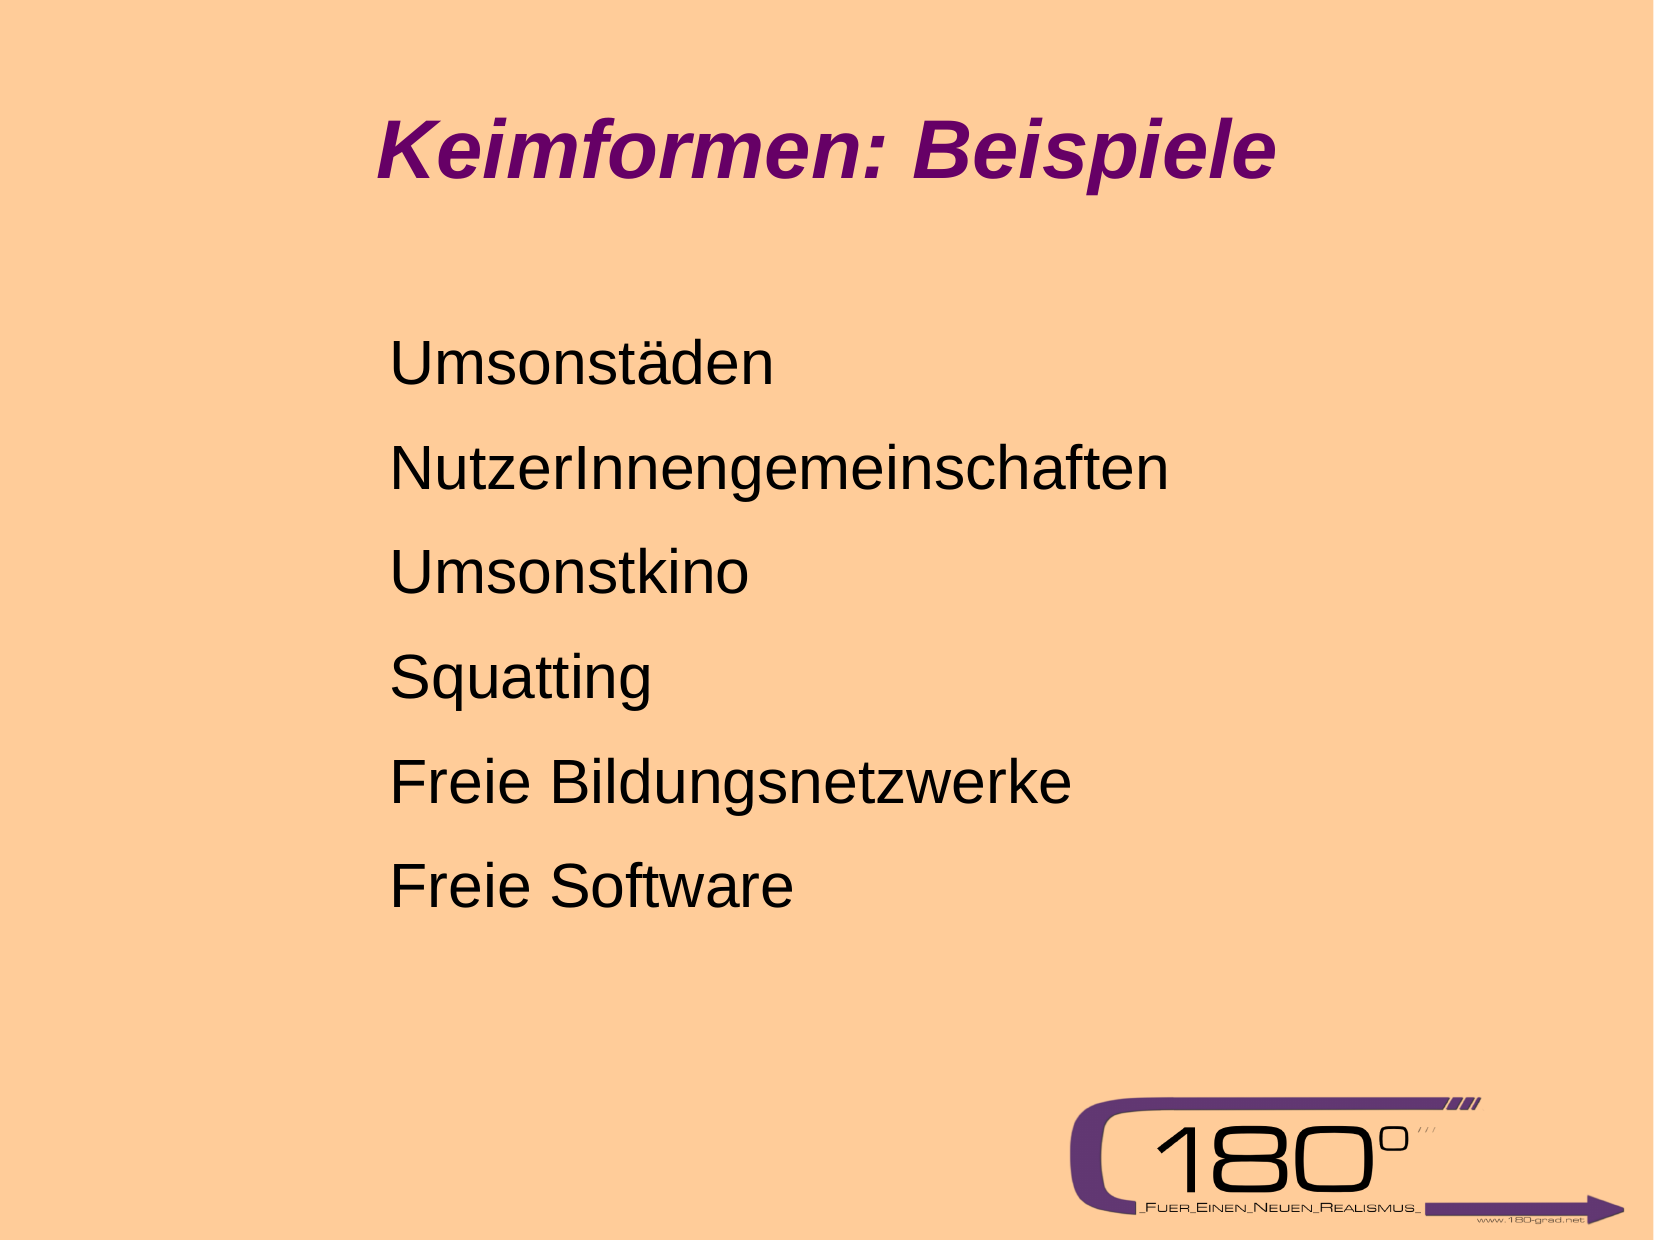

# Keimformen: Beispiele
Umsonstäden
NutzerInnengemeinschaften
Umsonstkino
Squatting
Freie Bildungsnetzwerke
Freie Software